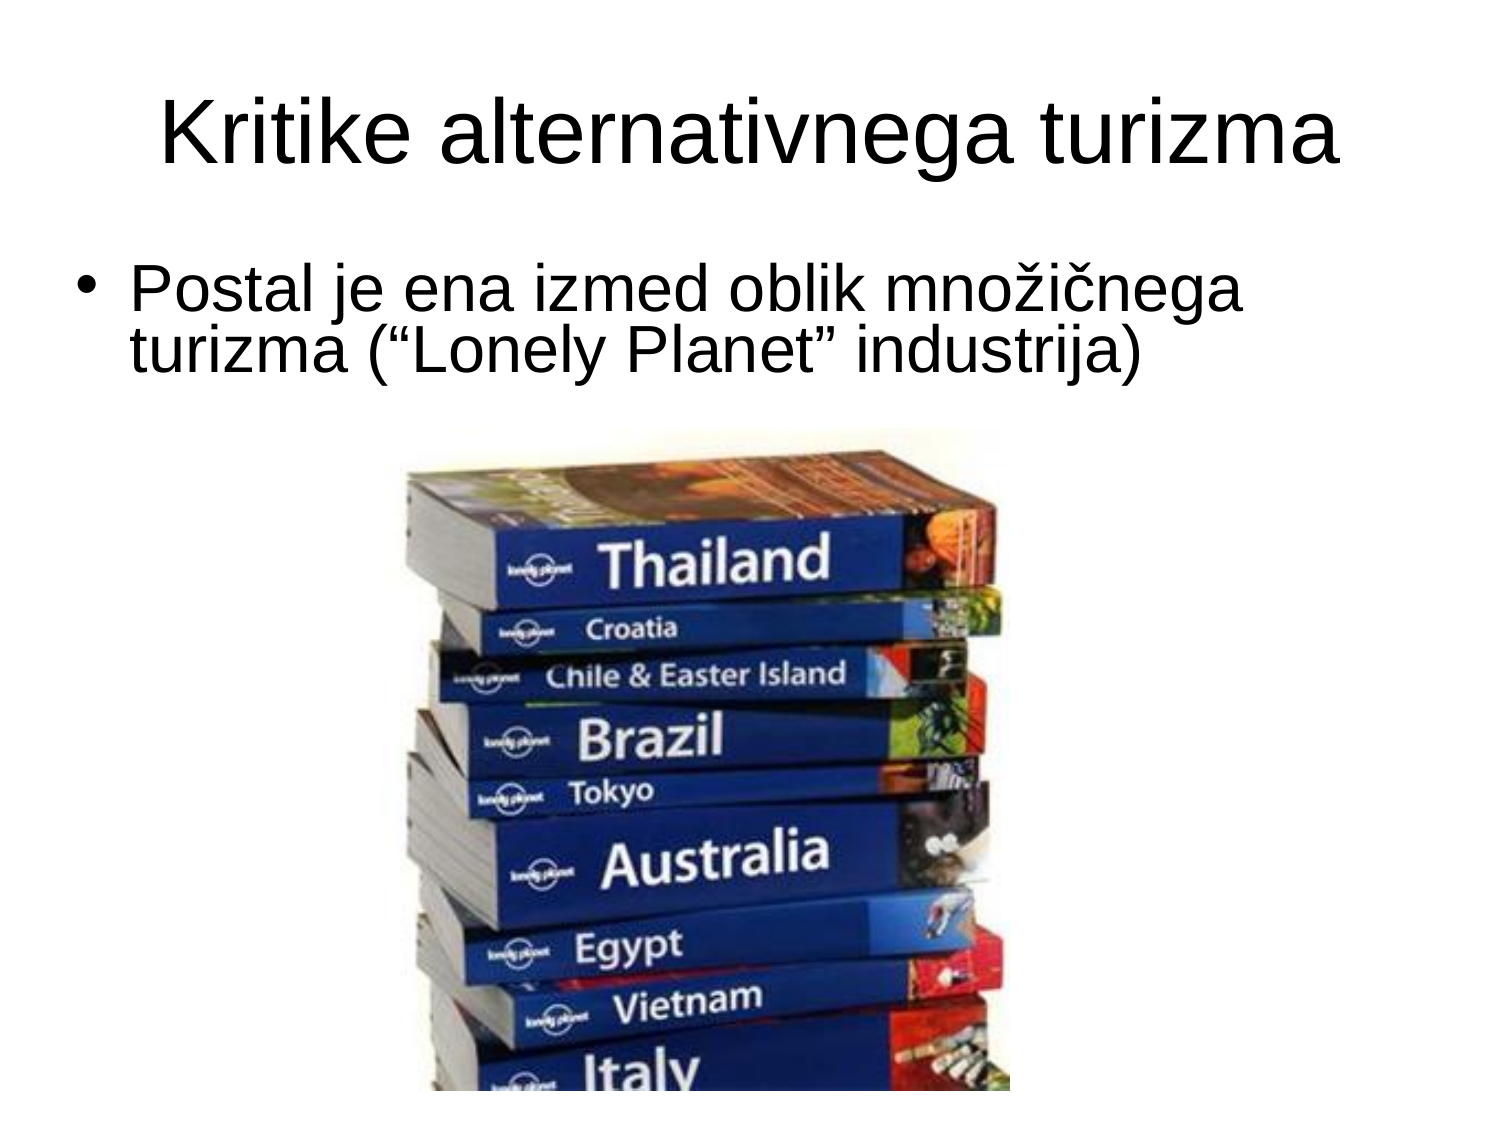

# Kritike alternativnega turizma
Postal je ena izmed oblik množičnega turizma (“Lonely Planet” industrija)